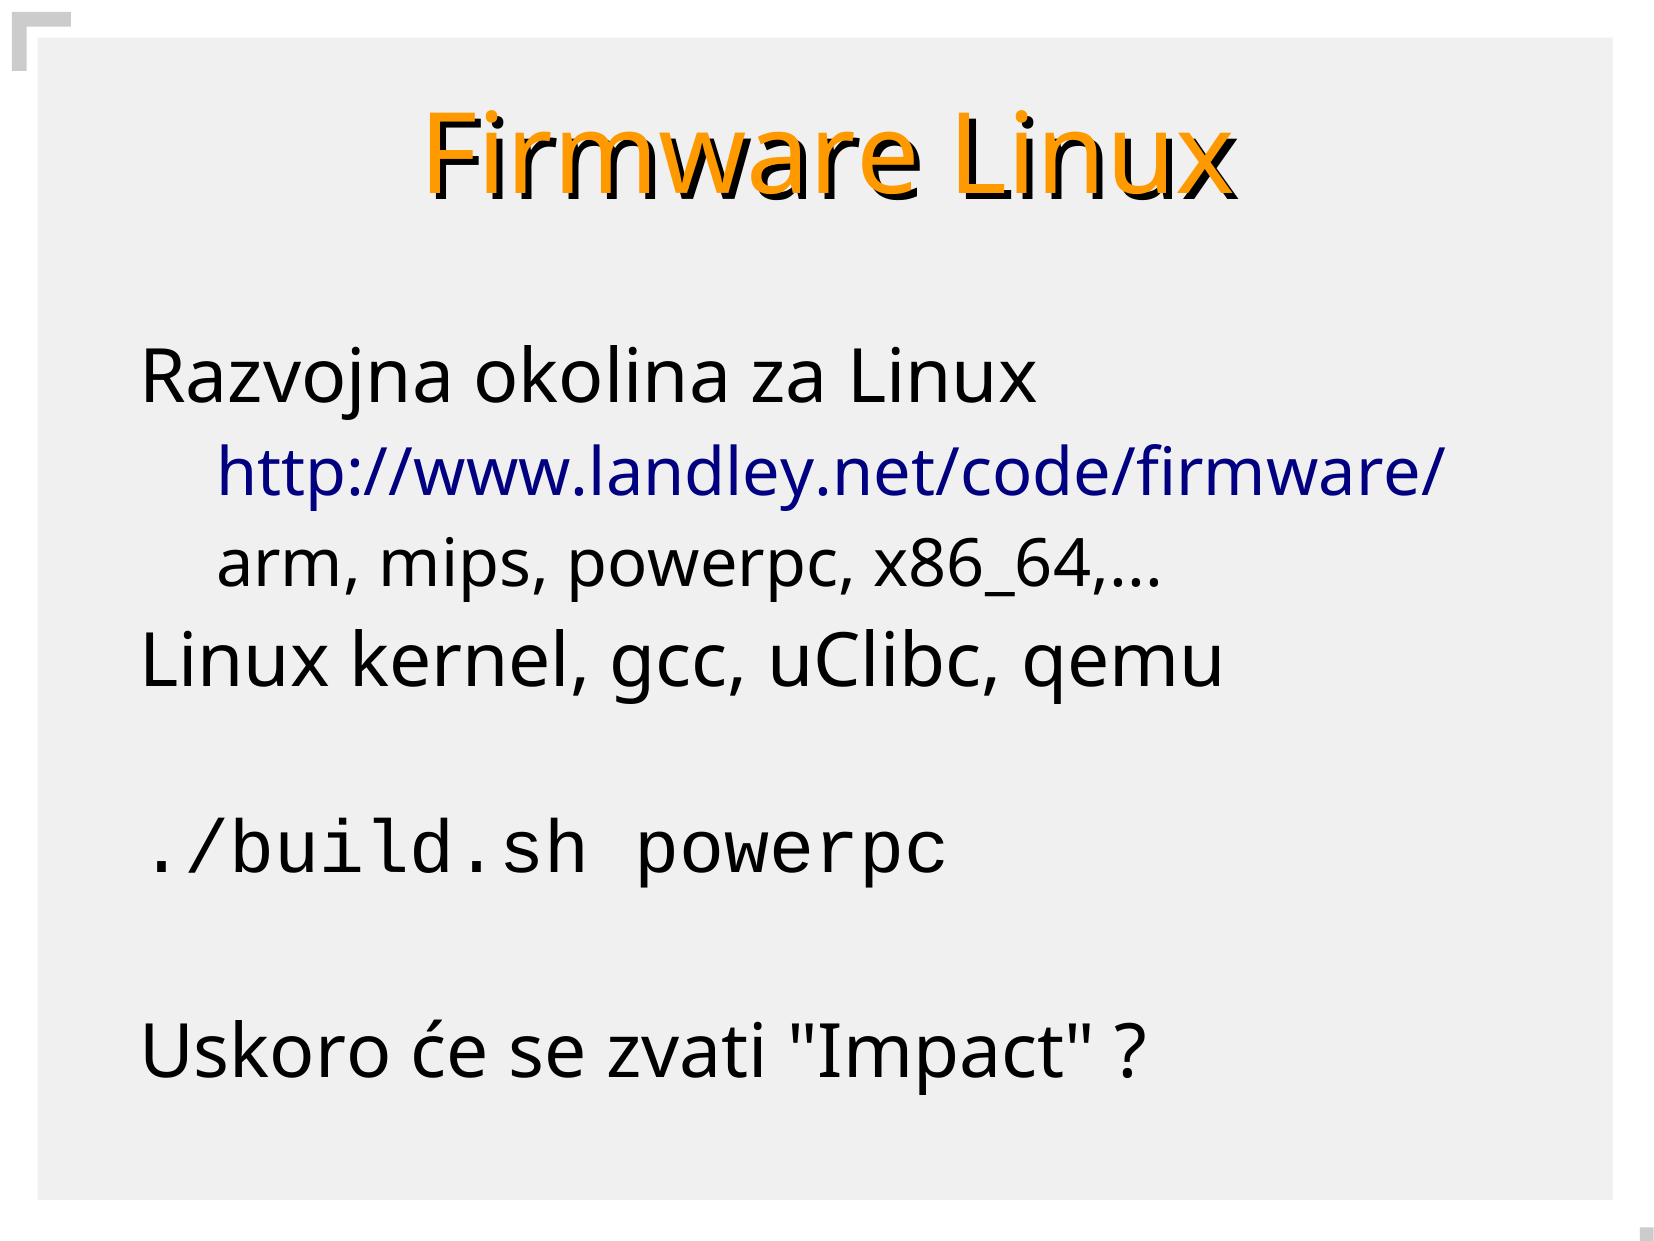

# Firmware Linux
Razvojna okolina za Linux
http://www.landley.net/code/firmware/
arm, mips, powerpc, x86_64,...
Linux kernel, gcc, uClibc, qemu
./build.sh powerpc
Uskoro će se zvati "Impact" ?